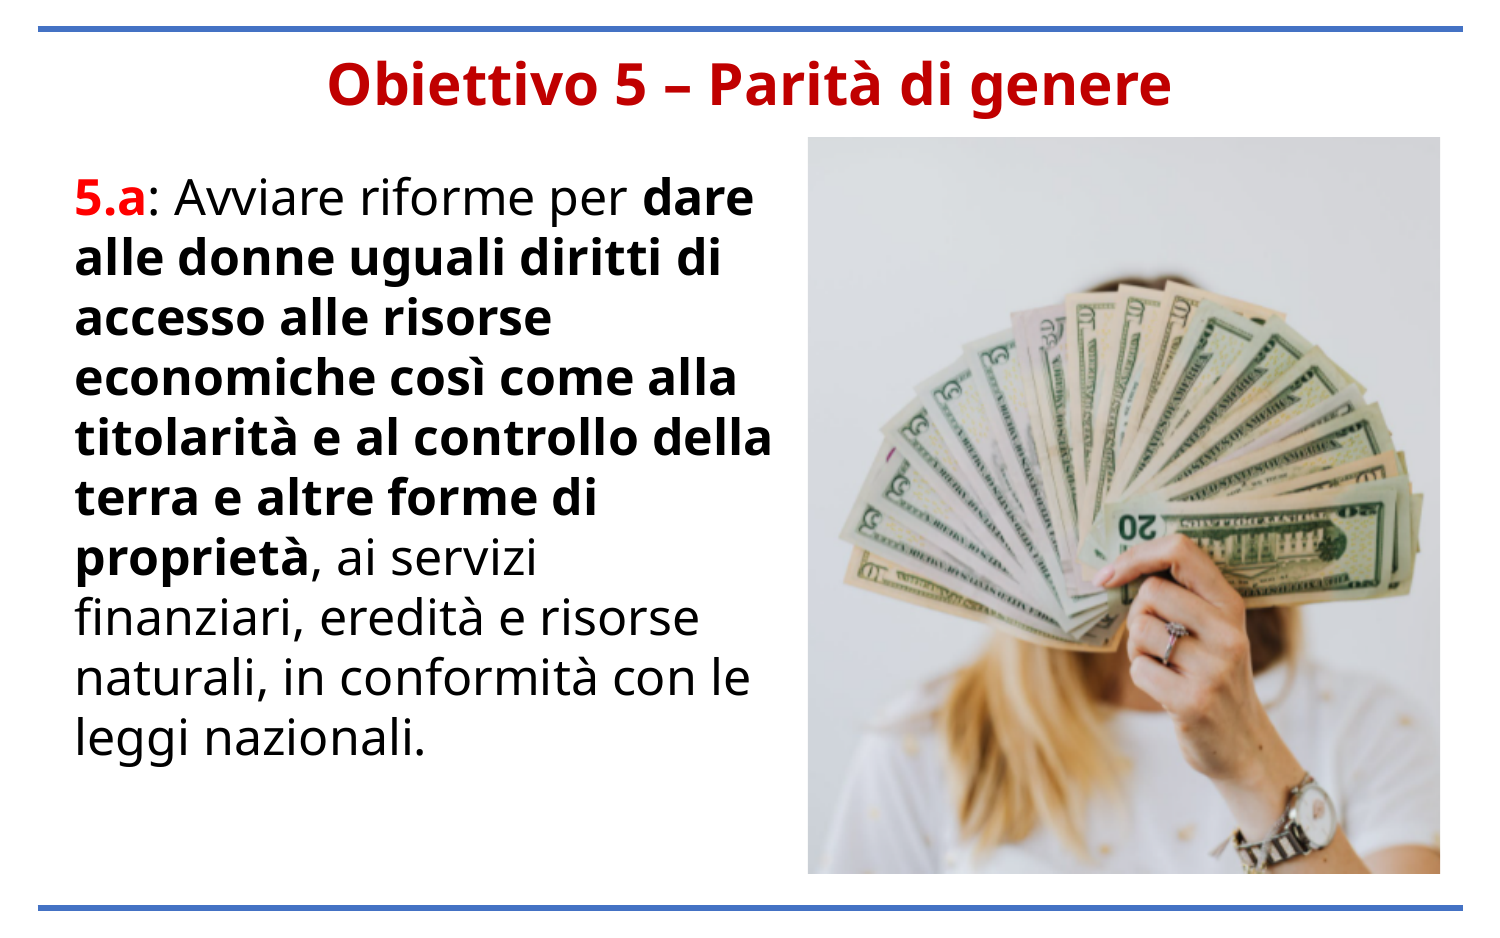

# Obiettivo 5 – Parità di genere
5.a: Avviare riforme per dare alle donne uguali diritti di accesso alle risorse economiche così come alla titolarità e al controllo della terra e altre forme di proprietà, ai servizi finanziari, eredità e risorse naturali, in conformità con le leggi nazionali.